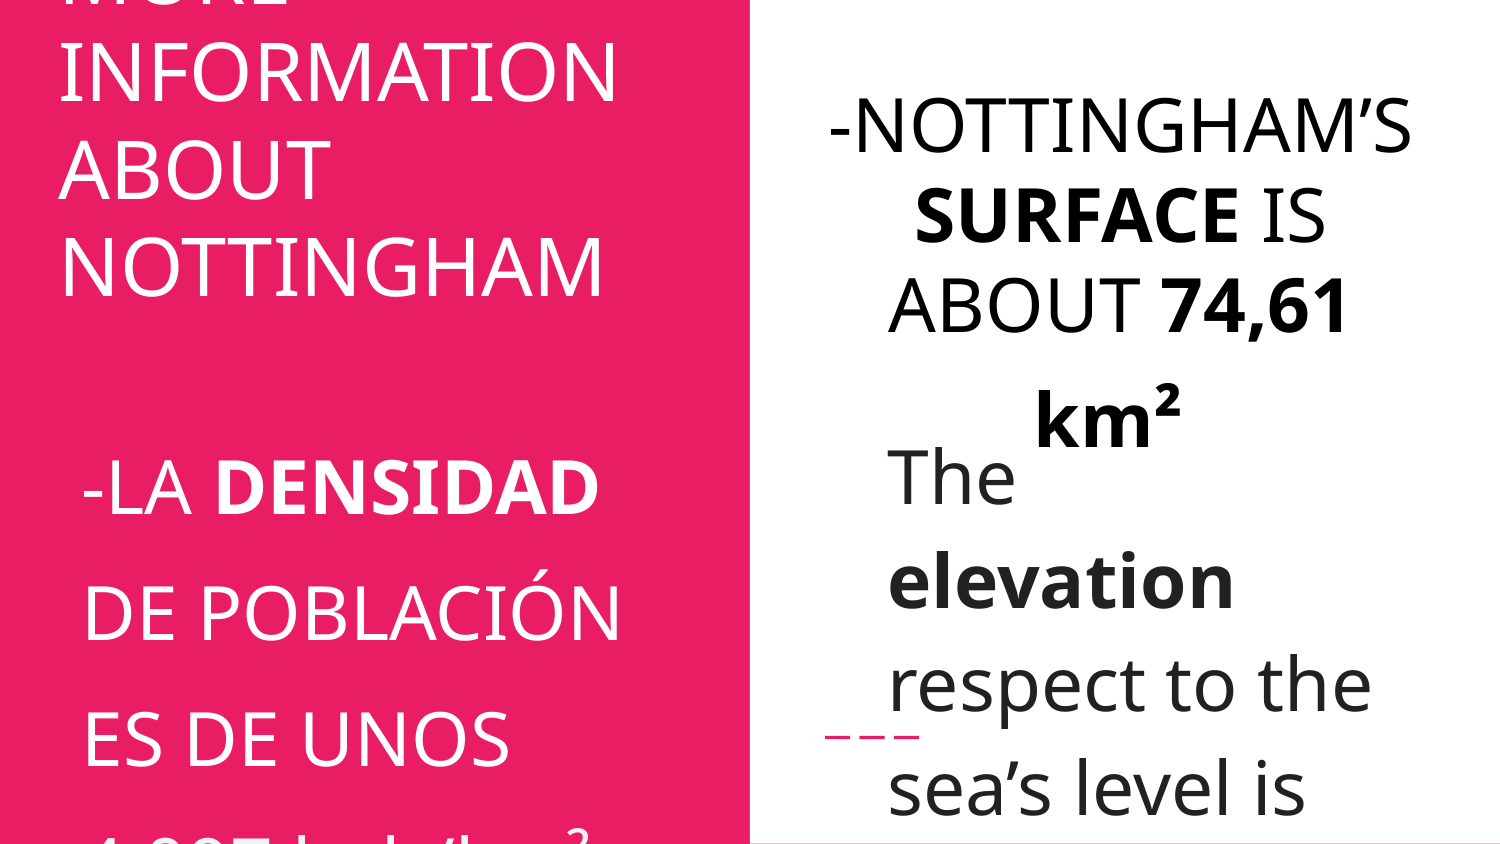

# MORE INFORMATION ABOUT NOTTINGHAM
-NOTTINGHAM’S SURFACE IS ABOUT 74,61 km²
-LA DENSIDAD DE POBLACIÓN ES DE UNOS 4,097 hab/km²
The elevation respect to the sea’s level is 61 meters